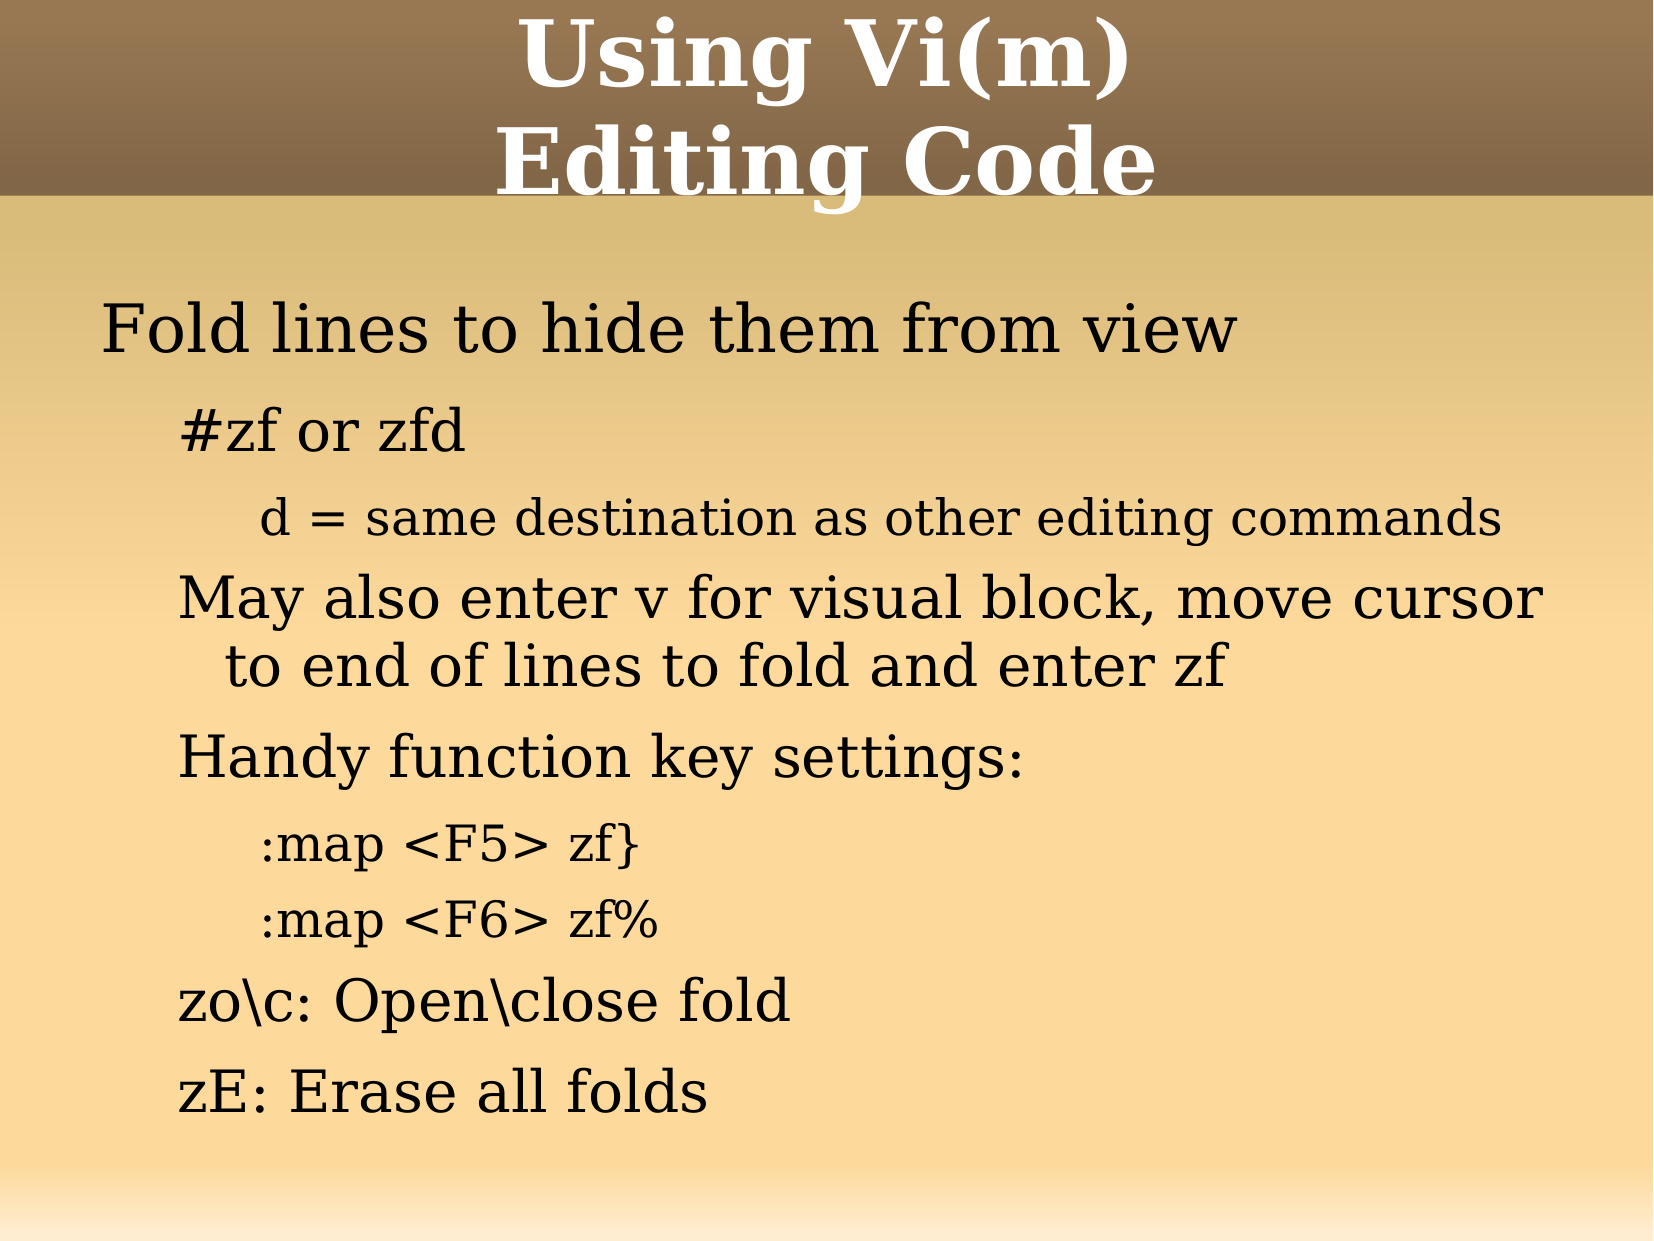

# Using Vi(m) Editing Code
Fold lines to hide them from view
#zf or zfd
d = same destination as other editing commands
May also enter v for visual block, move cursor to end of lines to fold and enter zf
Handy function key settings:
:map <F5> zf}
:map <F6> zf%
zo\c: Open\close fold
zE: Erase all folds